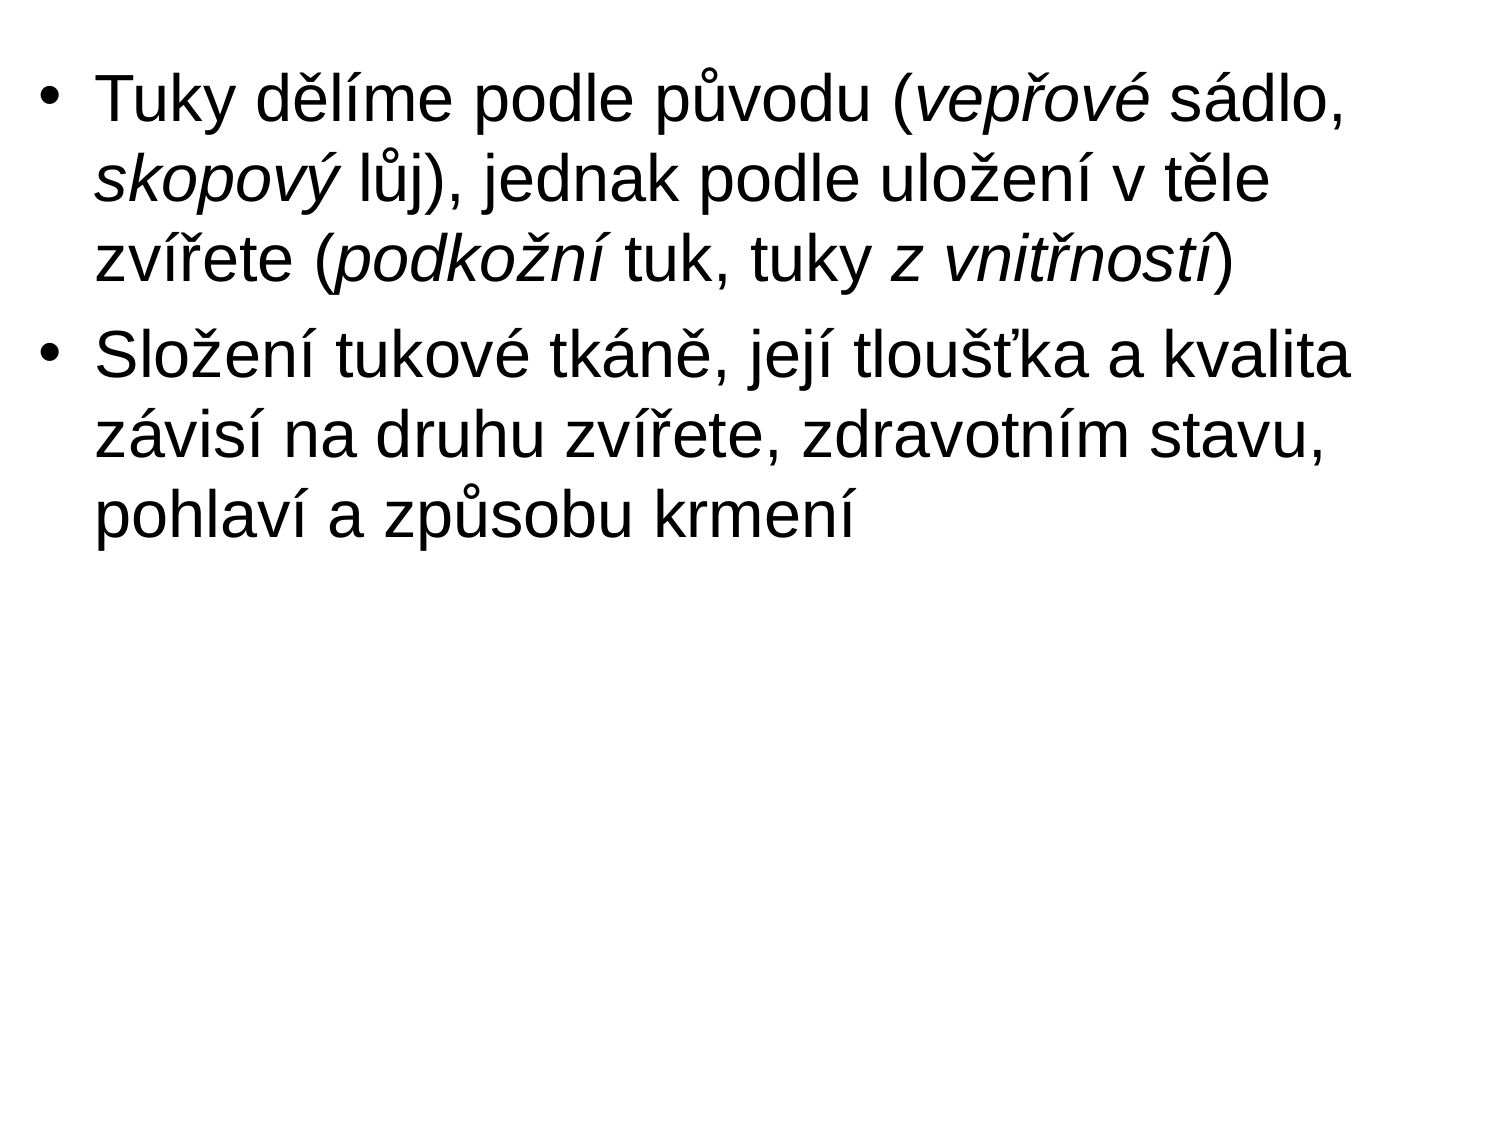

# Tuky dělíme podle původu (vepřové sádlo, skopový lůj), jednak podle uložení v těle zvířete (podkožní tuk, tuky z vnitřností)
Složení tukové tkáně, její tloušťka a kvalita závisí na druhu zvířete, zdravotním stavu, pohlaví a způsobu krmení